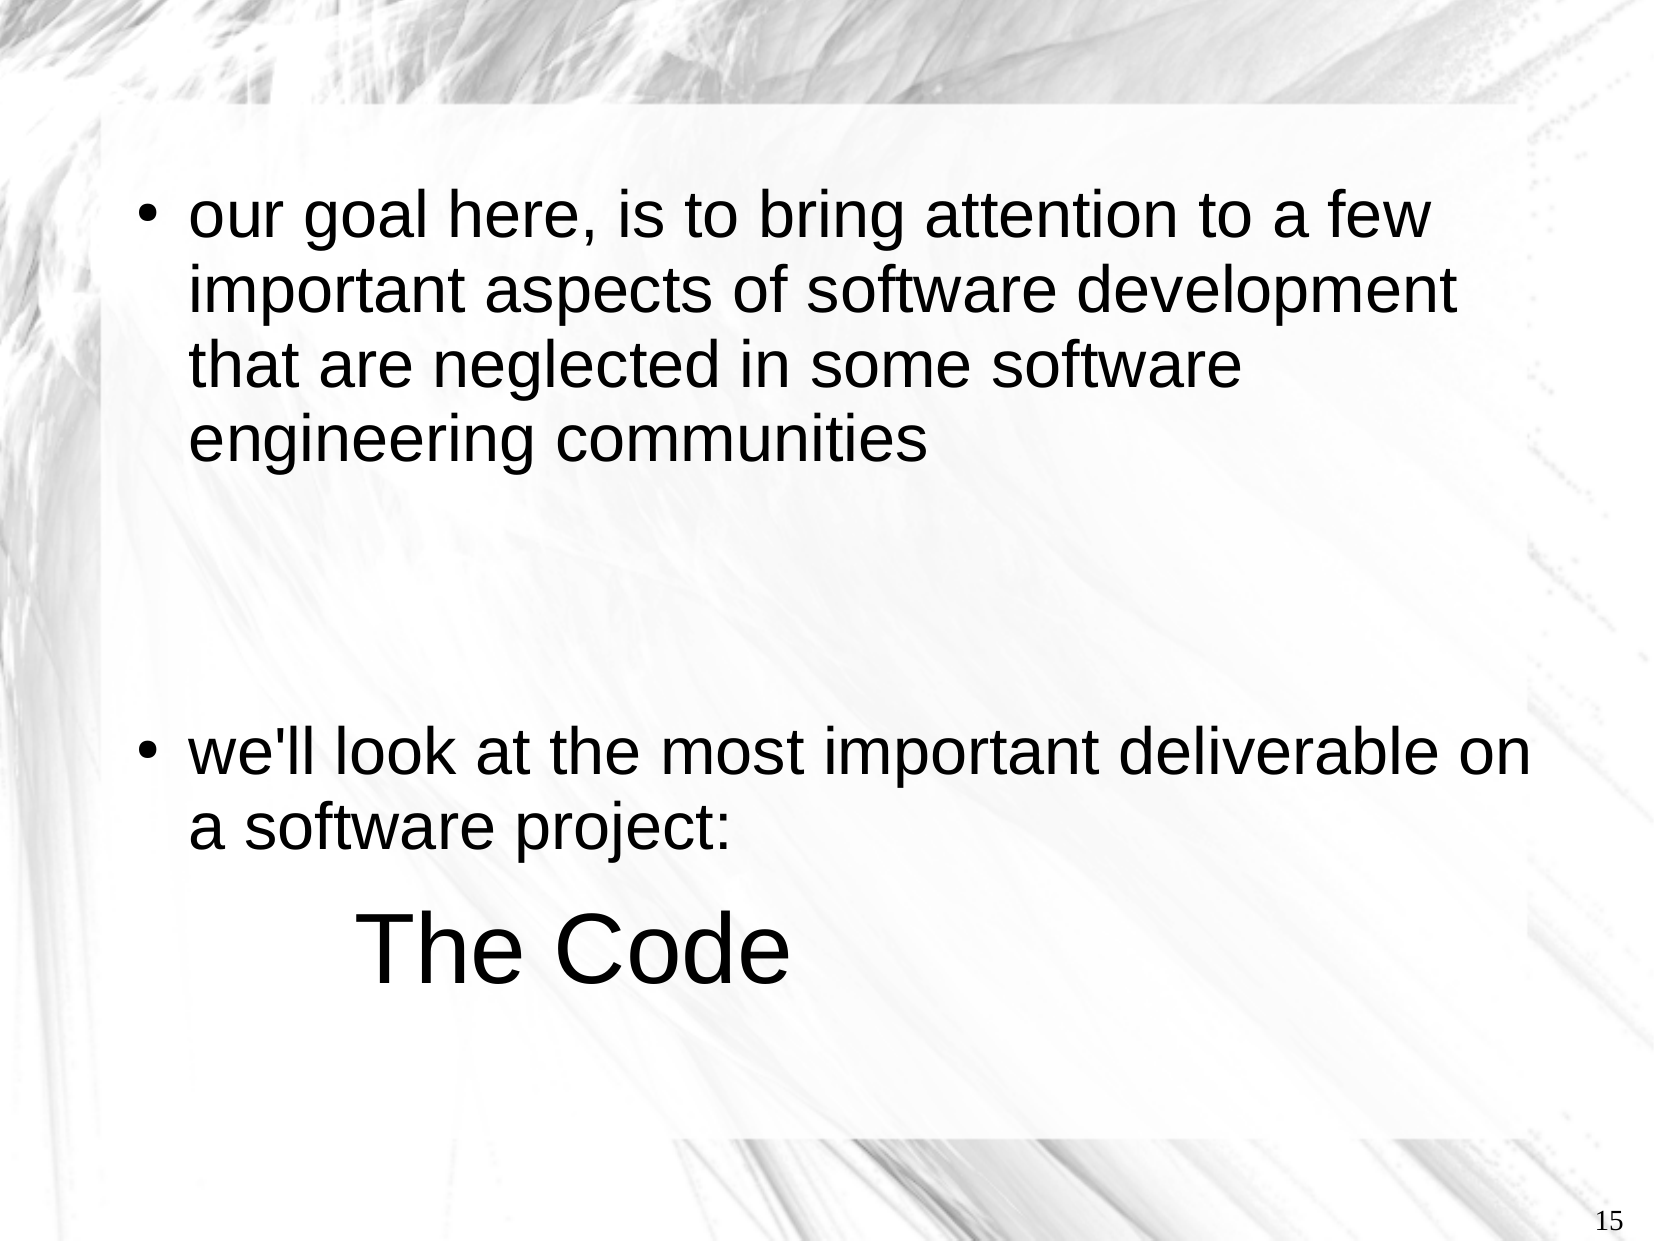

# our goal here, is to bring attention to a few important aspects of software development that are neglected in some software engineering communities
we'll look at the most important deliverable on a software project:
The Code
15